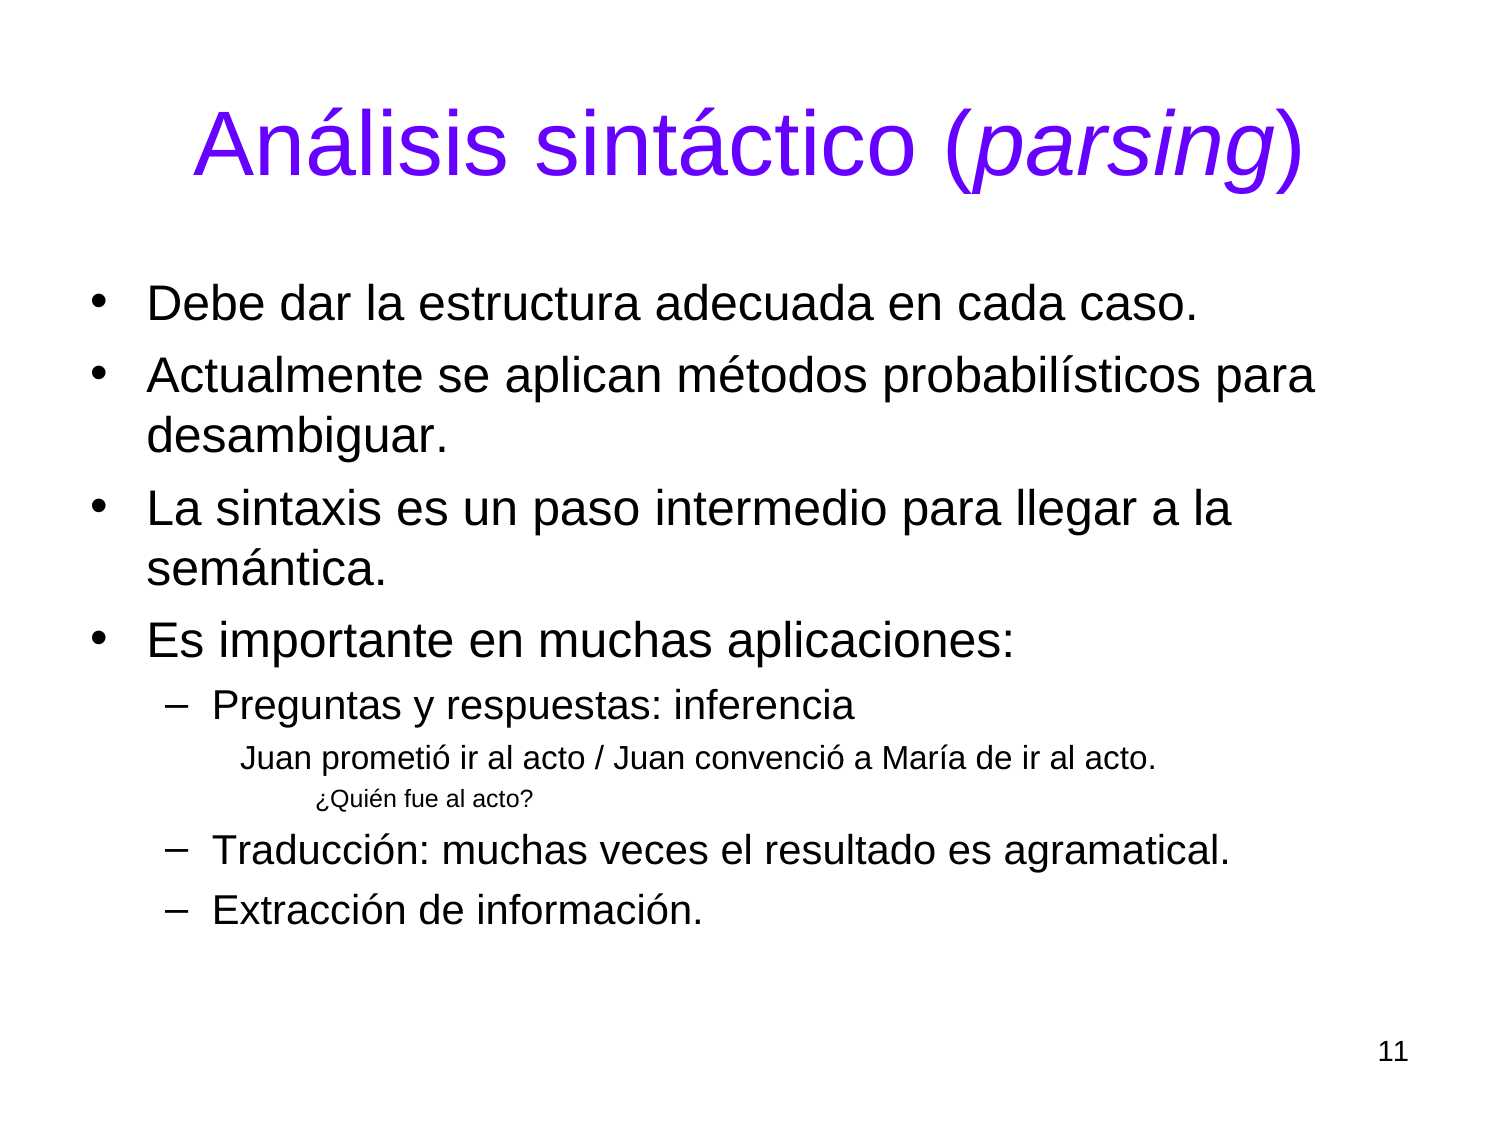

# Análisis sintáctico (parsing)
Debe dar la estructura adecuada en cada caso.
Actualmente se aplican métodos probabilísticos para desambiguar.
La sintaxis es un paso intermedio para llegar a la semántica.
Es importante en muchas aplicaciones:
Preguntas y respuestas: inferencia
Juan prometió ir al acto / Juan convenció a María de ir al acto.
¿Quién fue al acto?
Traducción: muchas veces el resultado es agramatical.
Extracción de información.